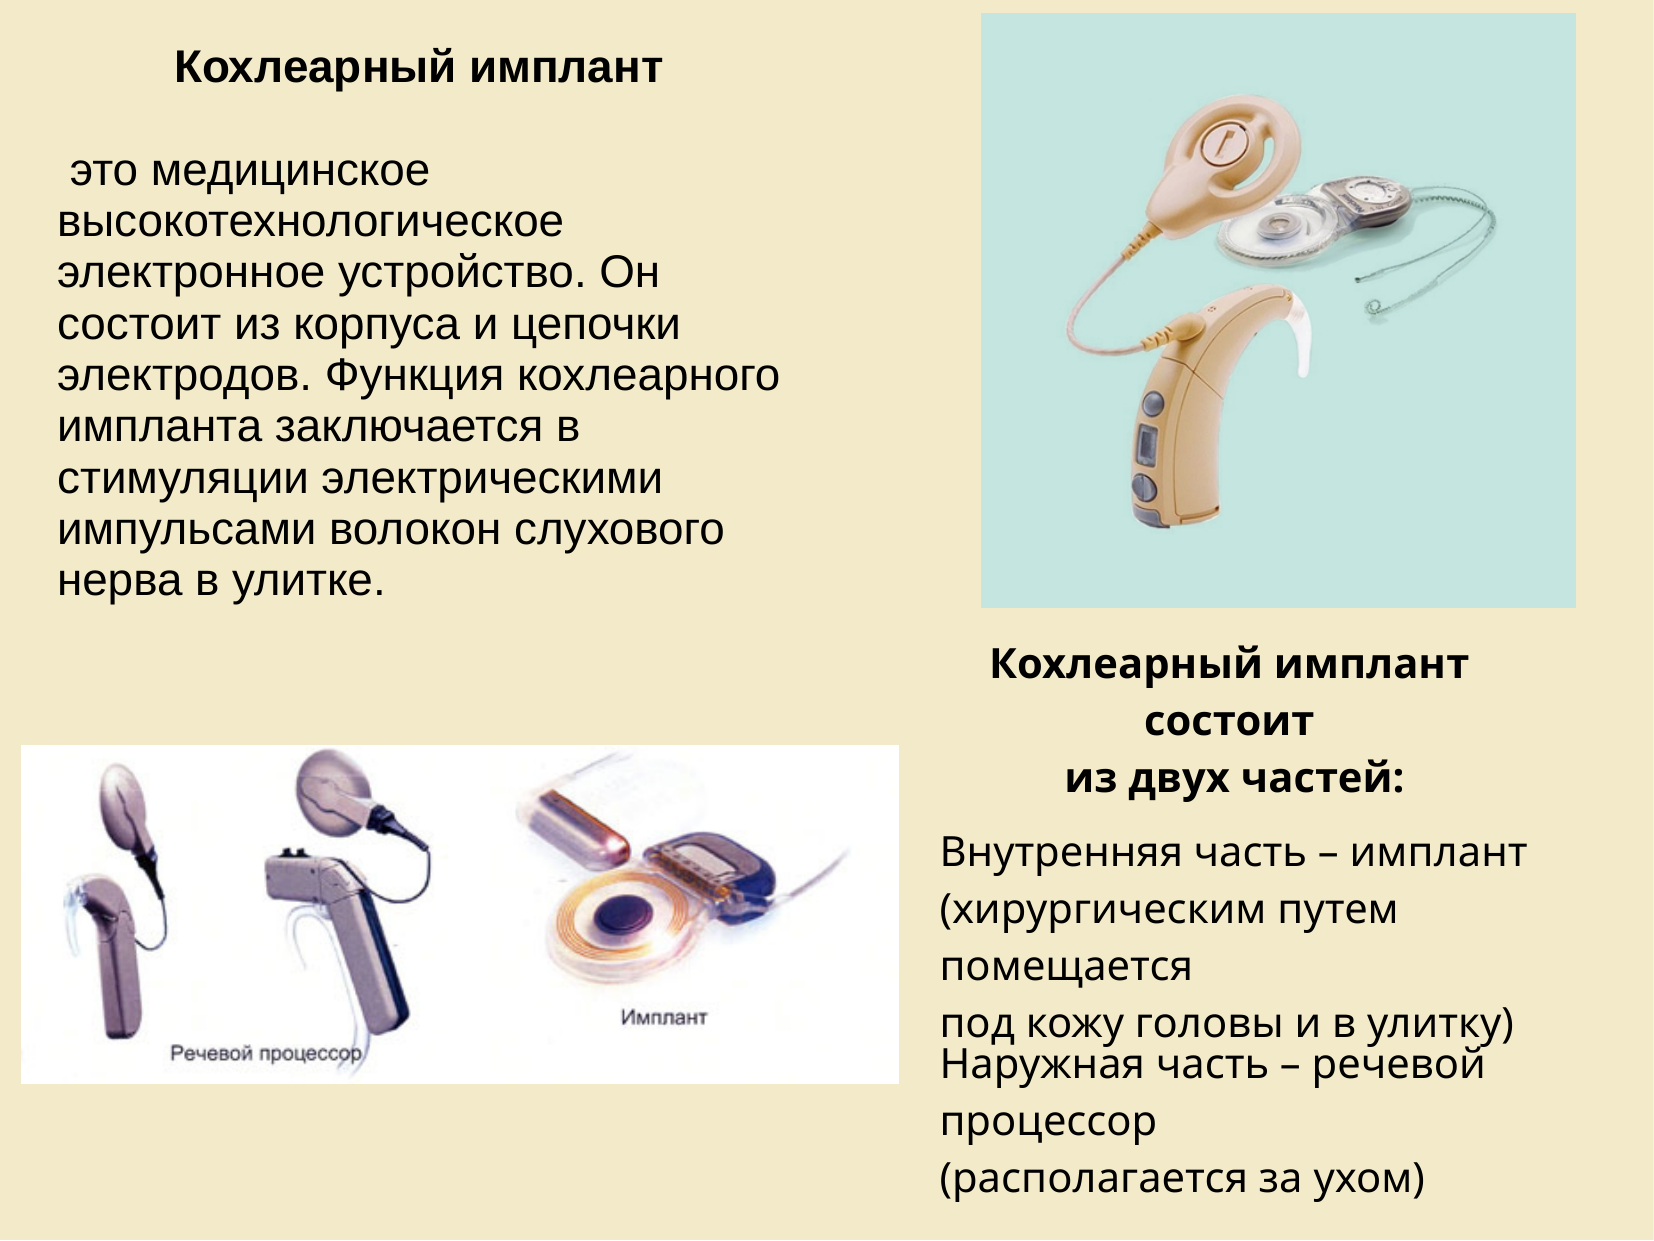

Кохлеарный имплант
 это медицинское высокотехнологическое электронное устройство. Он состоит из корпуса и цепочки электродов. Функция кохлеарного импланта заключается в стимуляции электрическими импульсами волокон слухового нерва в улитке.
Кохлеарный имплант состоит
 из двух частей:
Внутренняя часть – имплант
(хирургическим путем помещается
под кожу головы и в улитку)
Наружная часть – речевой процессор
(располагается за ухом)